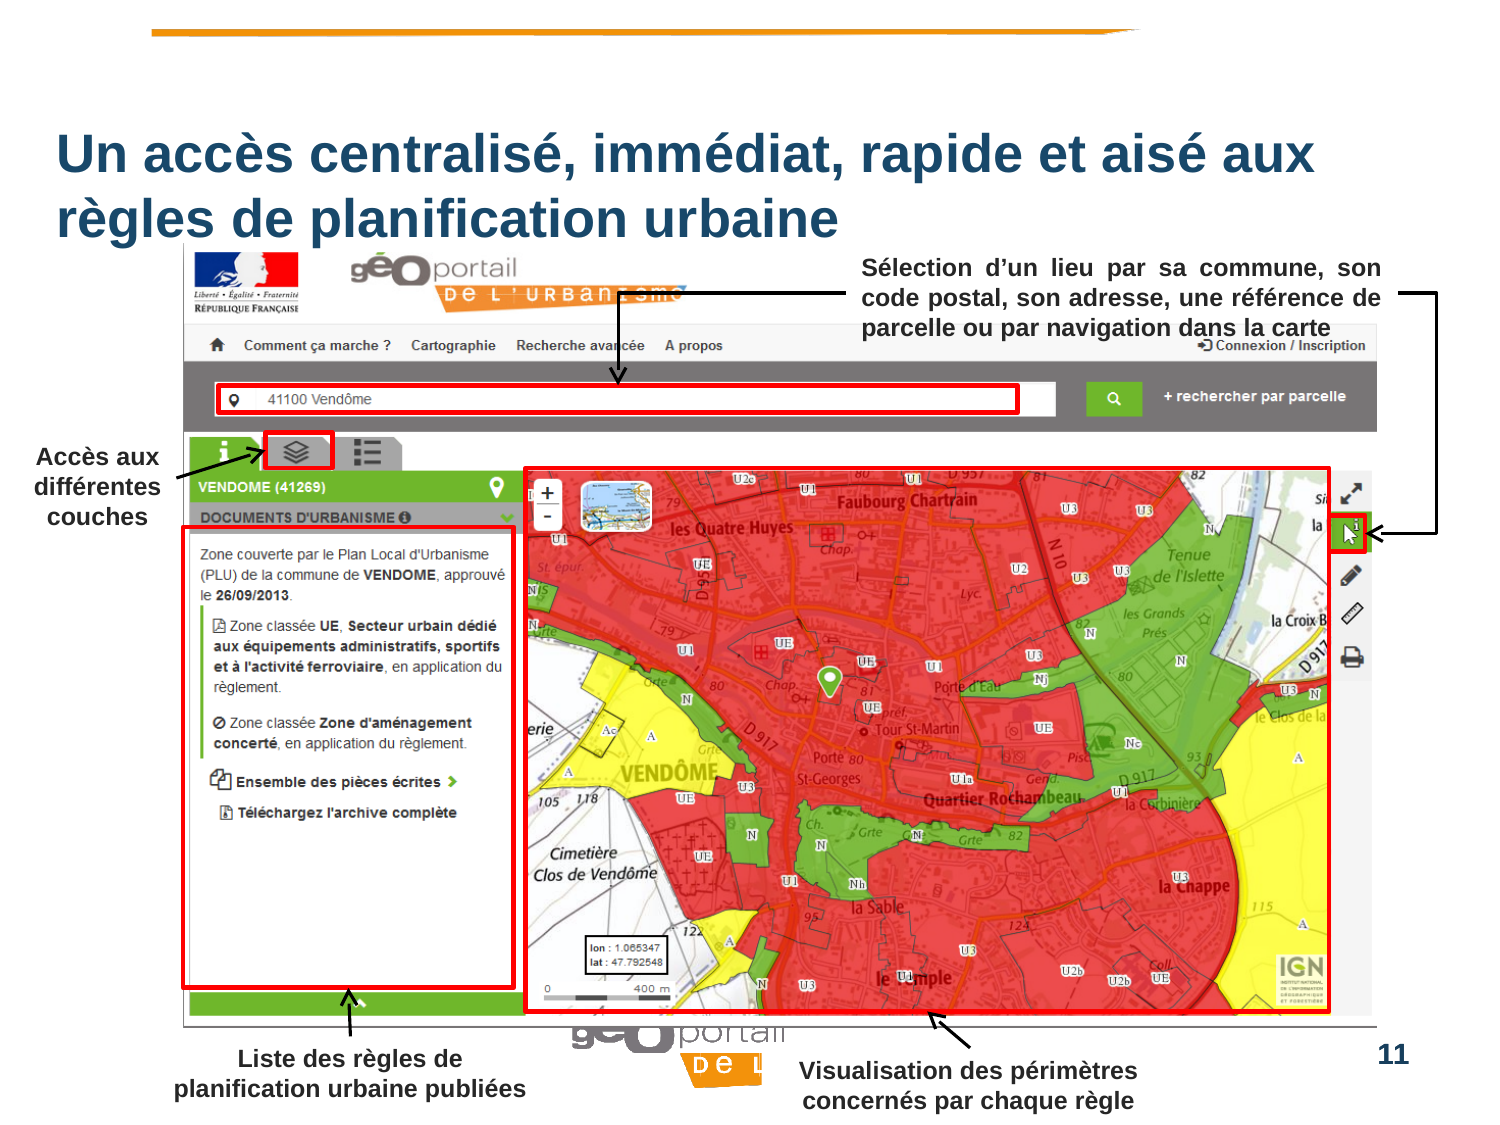

# Un accès centralisé, immédiat, rapide et aisé aux règles de planification urbaine
Sélection d’un lieu par sa commune, son code postal, son adresse, une référence de parcelle ou par navigation dans la carte
Accès aux
différentes couches
Liste des règles de planification urbaine publiées
Visualisation des périmètres concernés par chaque règle